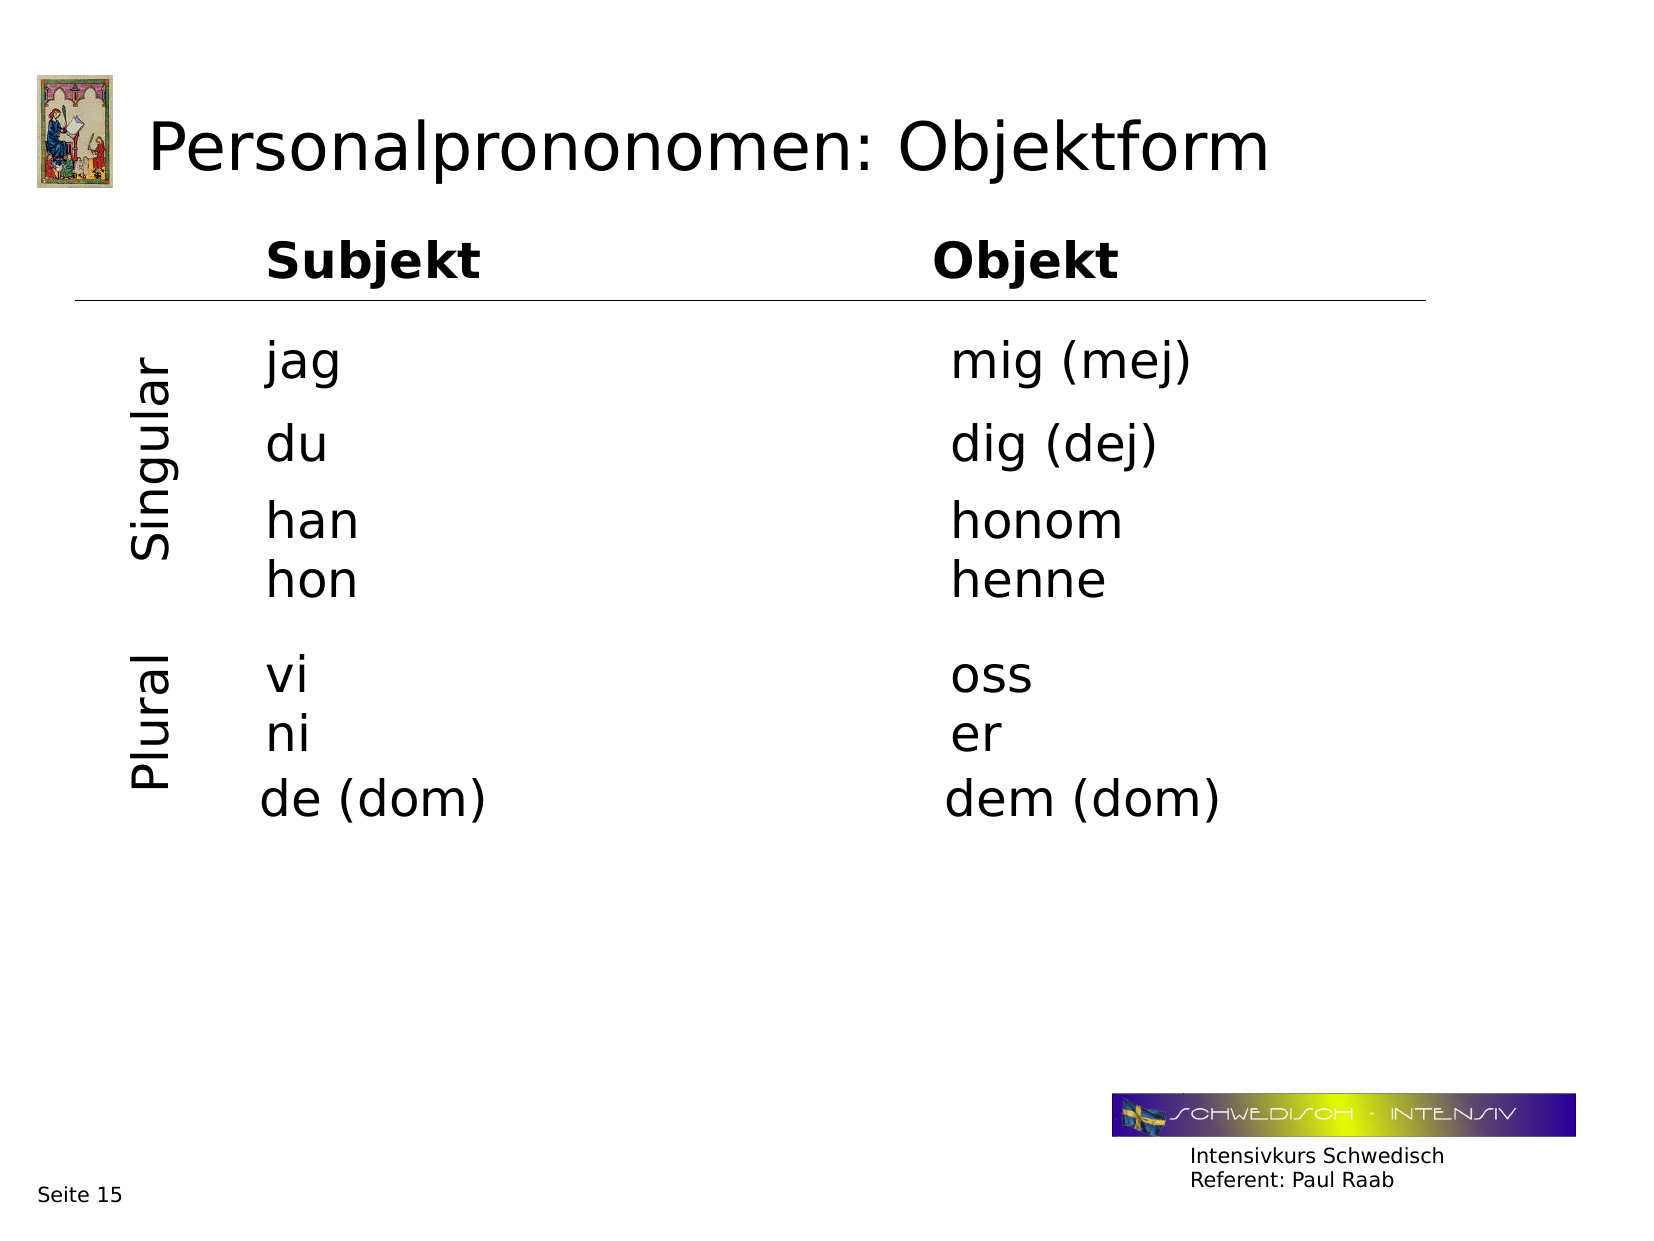

Singular
Plural
Personalprononomen: Objektform
Subjekt
Objekt
jag
mig (mej)
du
dig (dej)
han
honom
hon
henne
vi
oss
ni
er
de (dom)
dem (dom)